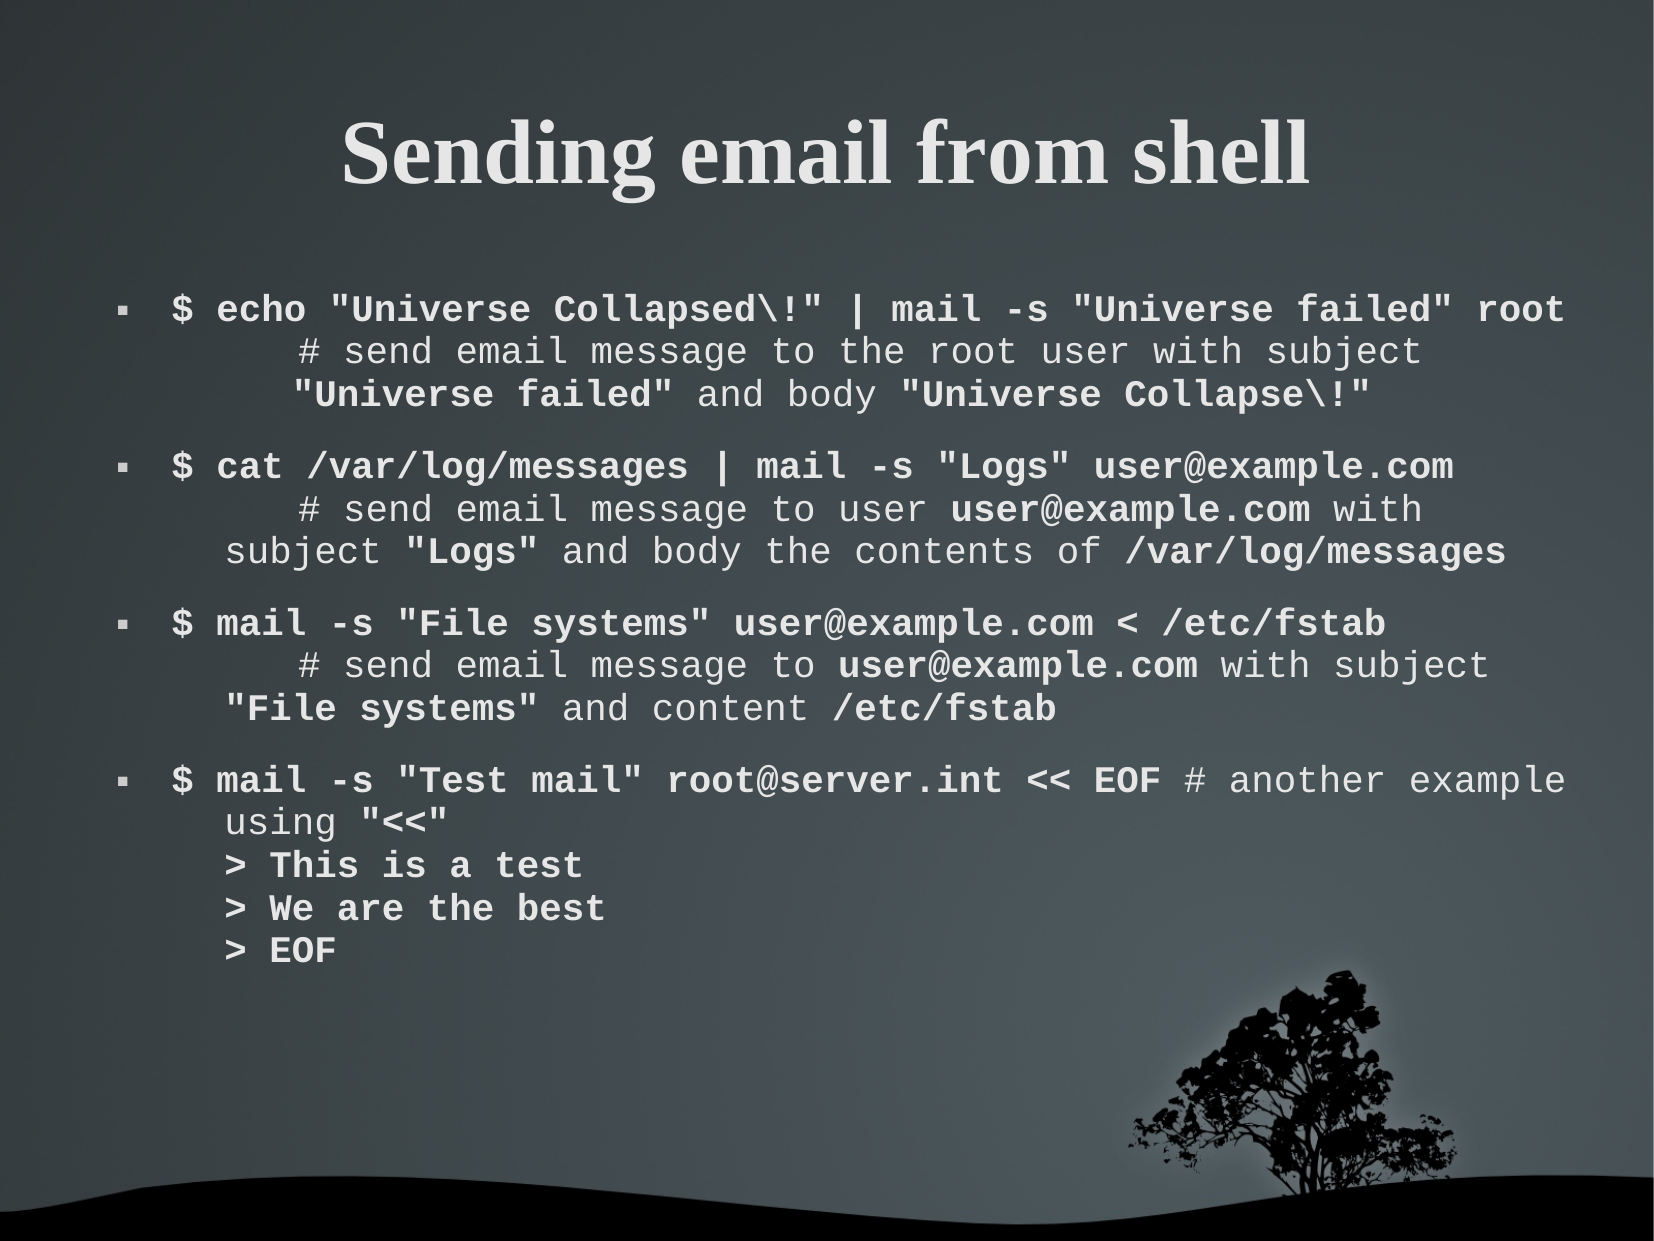

# Sending email from shell
$ echo "Universe Collapsed\!" | mail -s "Universe failed" root
	# send email message to the root user with subject "Universe failed" and body "Universe Collapse\!"
$ cat /var/log/messages | mail -s "Logs" user@example.com
	# send email message to user user@example.com with subject "Logs" and body the contents of /var/log/messages
$ mail -s "File systems" user@example.com < /etc/fstab
	# send email message to user@example.com with subject "File systems" and content /etc/fstab
$ mail -s "Test mail" root@server.int << EOF # another example using "<<"
> This is a test
> We are the best
> EOF